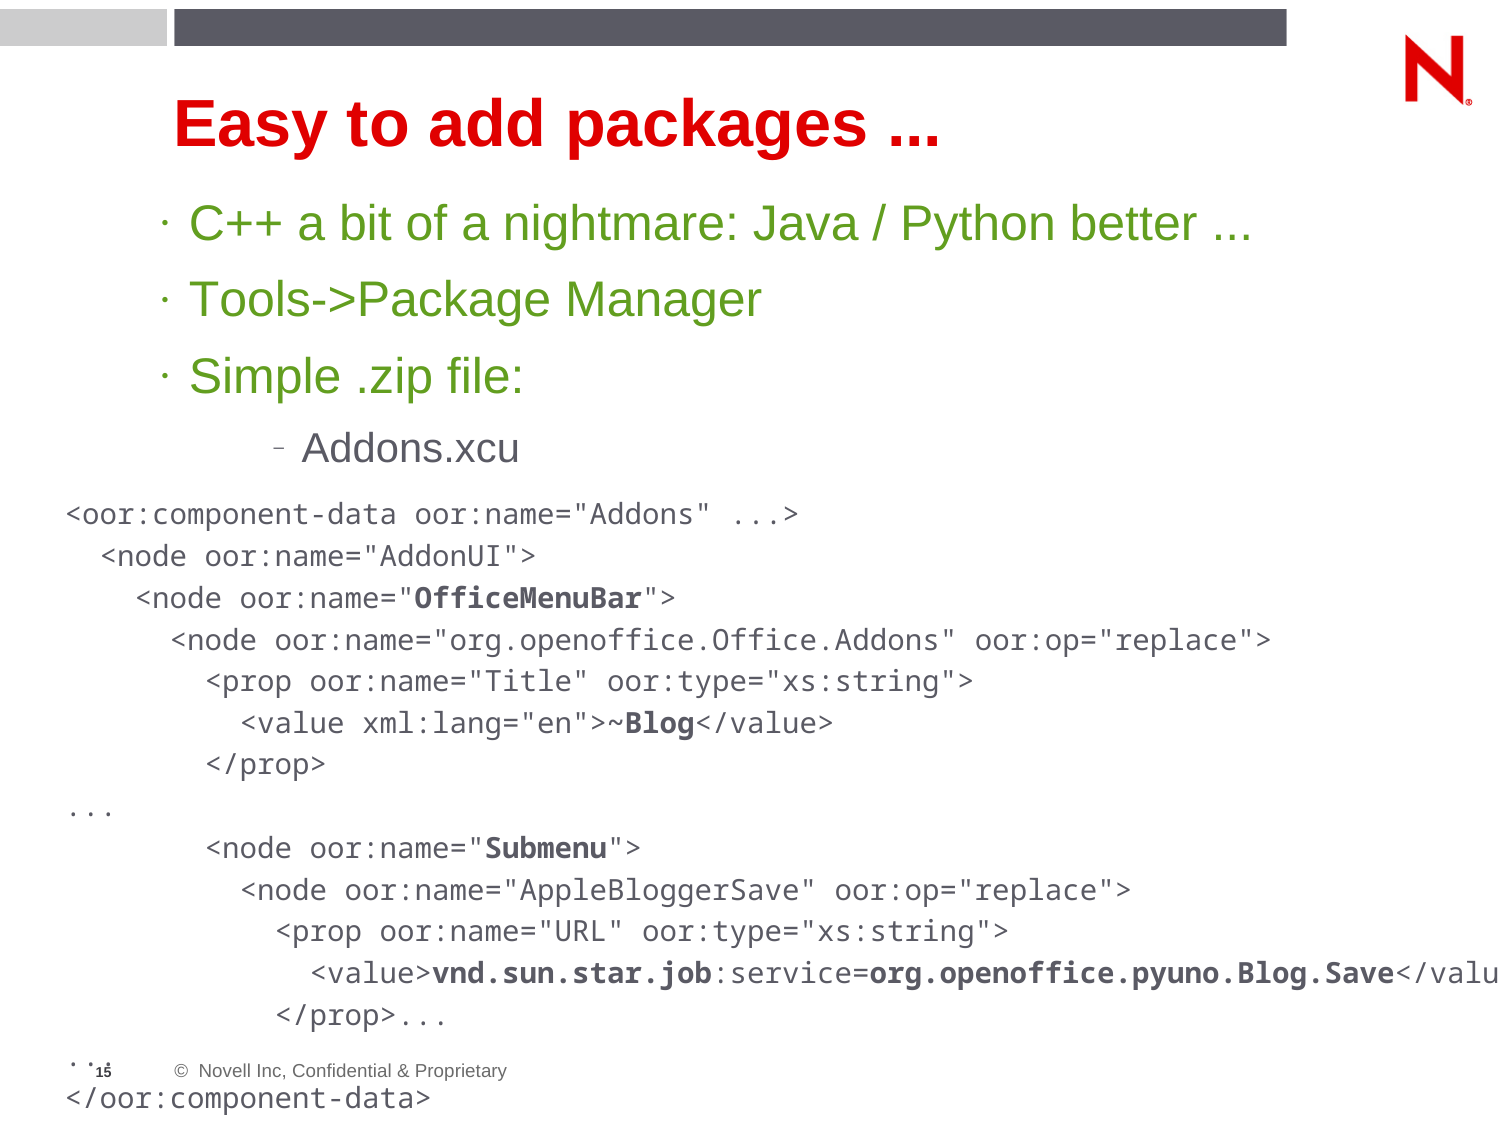

# Easy to add packages ...
C++ a bit of a nightmare: Java / Python better ...
Tools->Package Manager
Simple .zip file:
Addons.xcu
<oor:component-data oor:name="Addons" ...>
 <node oor:name="AddonUI">
 <node oor:name="OfficeMenuBar">
 <node oor:name="org.openoffice.Office.Addons" oor:op="replace">
 <prop oor:name="Title" oor:type="xs:string">
 <value xml:lang="en">~Blog</value>
 </prop>
...
 <node oor:name="Submenu">
 <node oor:name="AppleBloggerSave" oor:op="replace">
 <prop oor:name="URL" oor:type="xs:string">
 <value>vnd.sun.star.job:service=org.openoffice.pyuno.Blog.Save</value>
 </prop>...
...
</oor:component-data>